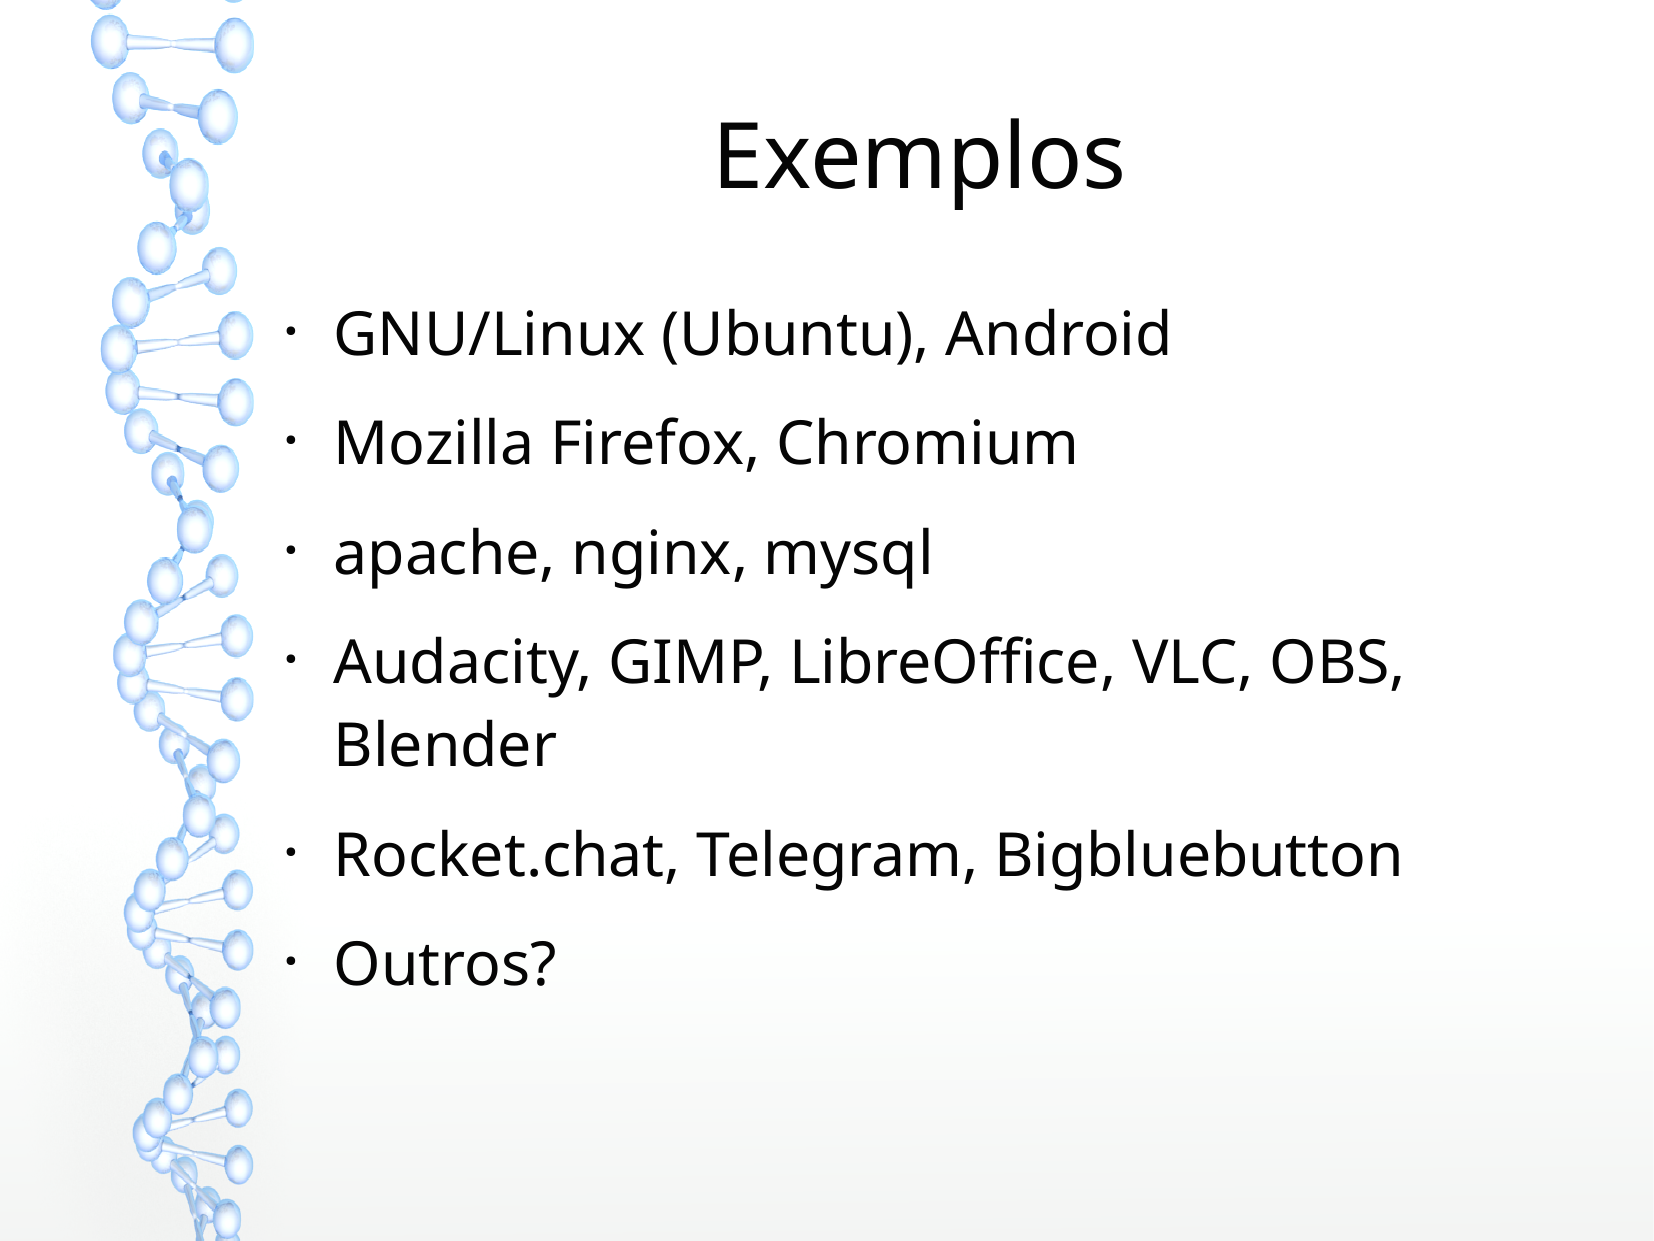

# Exemplos
GNU/Linux (Ubuntu), Android
Mozilla Firefox, Chromium
apache, nginx, mysql
Audacity, GIMP, LibreOffice, VLC, OBS, Blender
Rocket.chat, Telegram, Bigbluebutton
Outros?